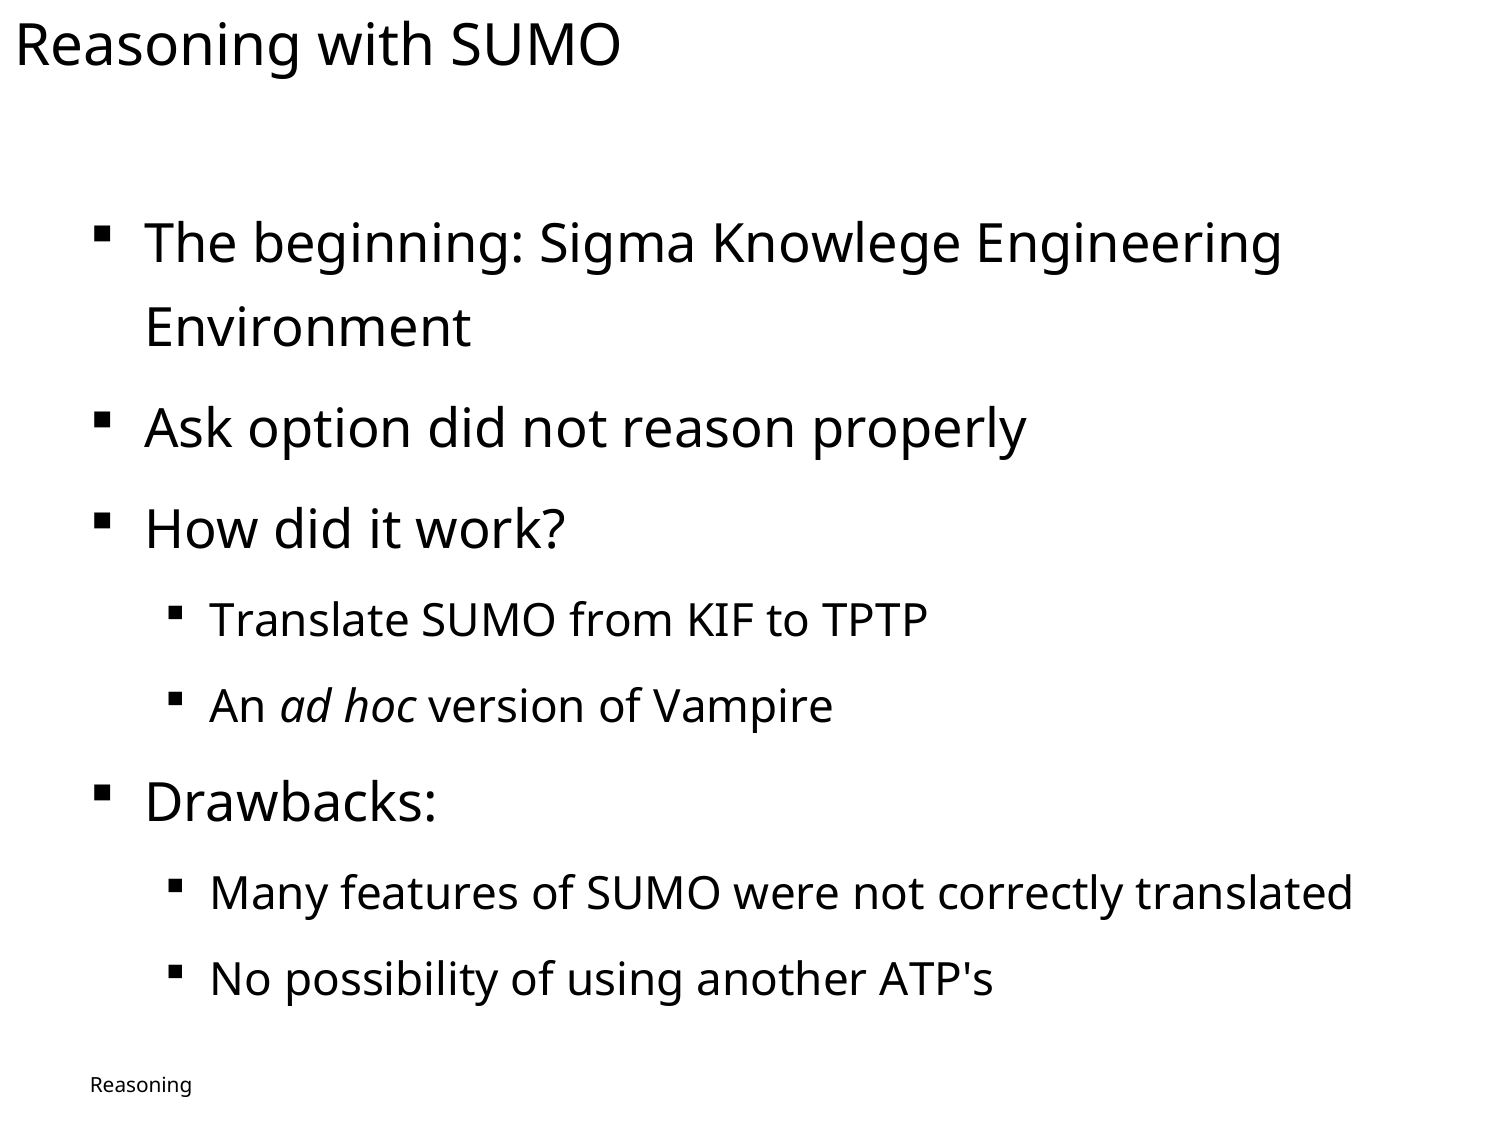

# Reasoning with SUMO
The beginning: Sigma Knowlege Engineering Environment
Ask option did not reason properly
How did it work?
Translate SUMO from KIF to TPTP
An ad hoc version of Vampire
Drawbacks:
Many features of SUMO were not correctly translated
No possibility of using another ATP's